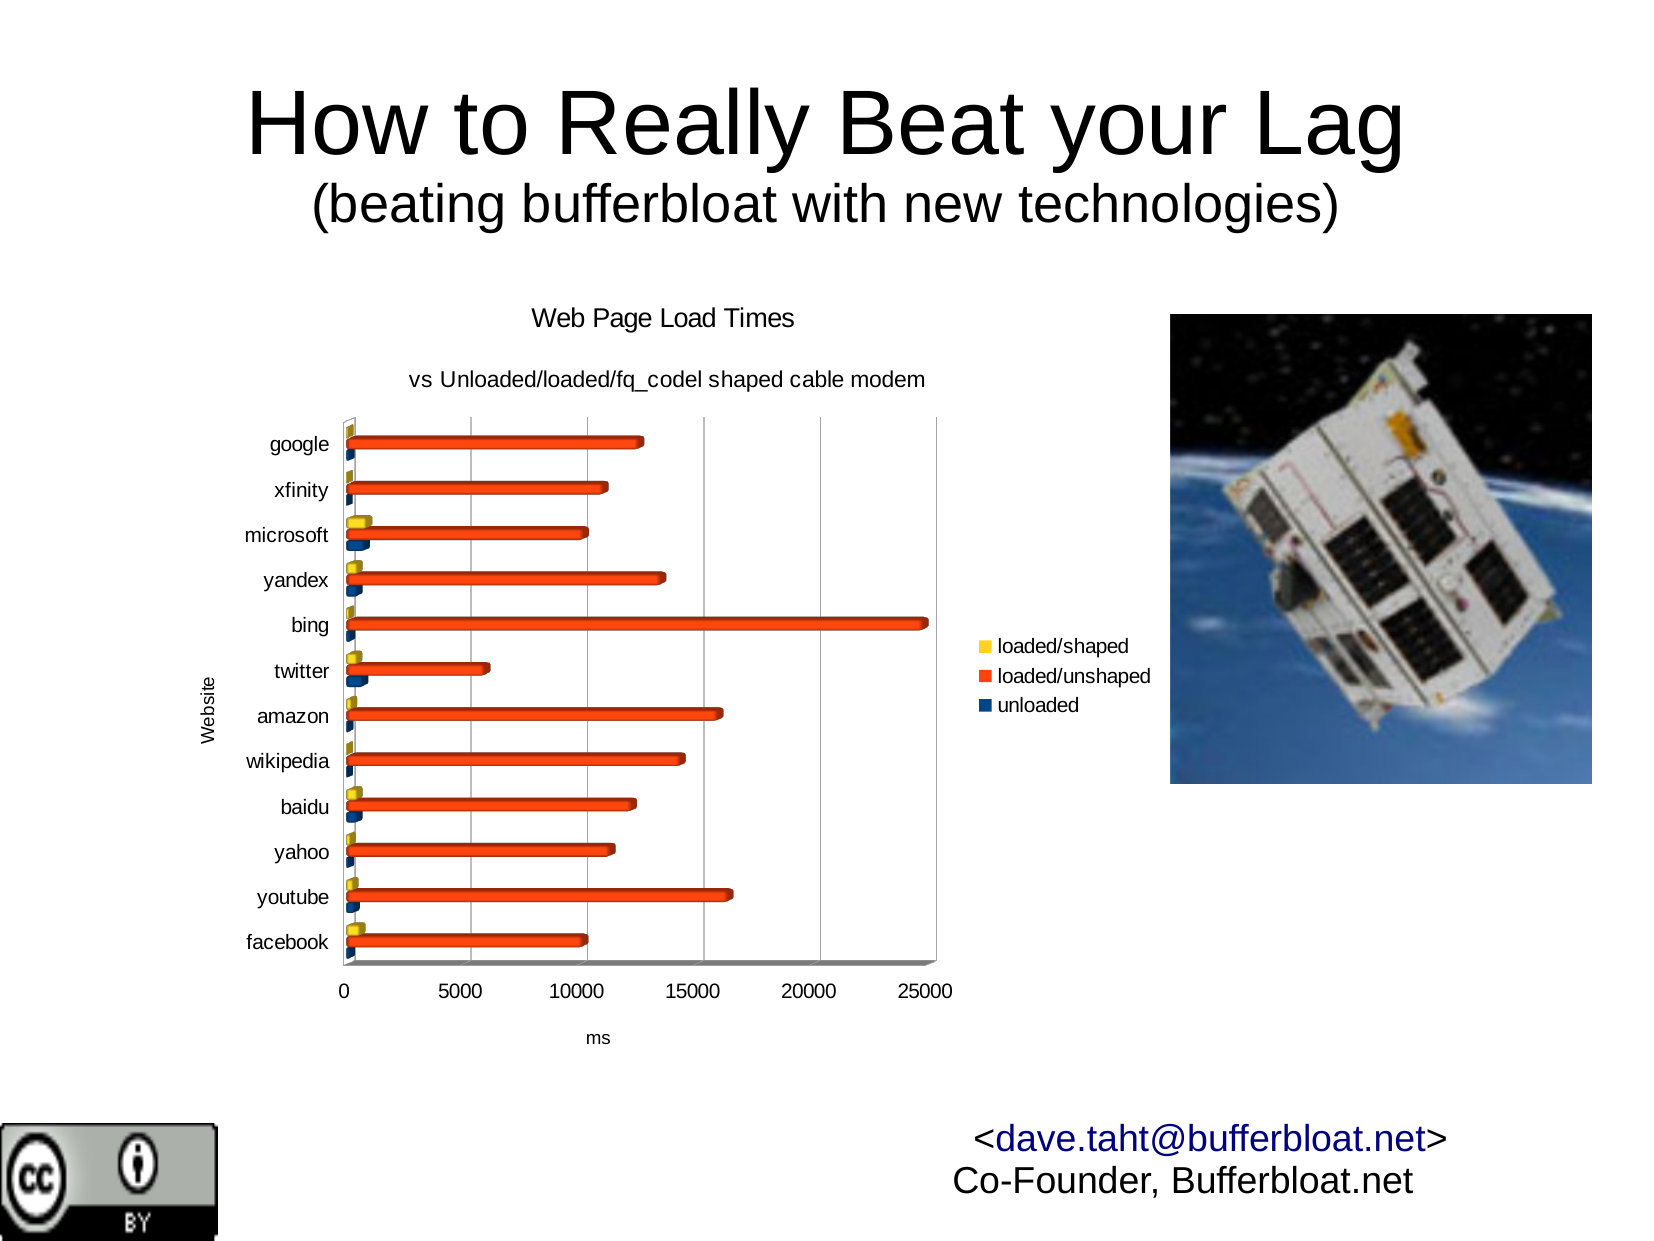

# How to Really Beat your Lag (beating bufferbloat with new technologies)
[unsupported chart]
 <dave.taht@bufferbloat.net>
Co-Founder, Bufferbloat.net